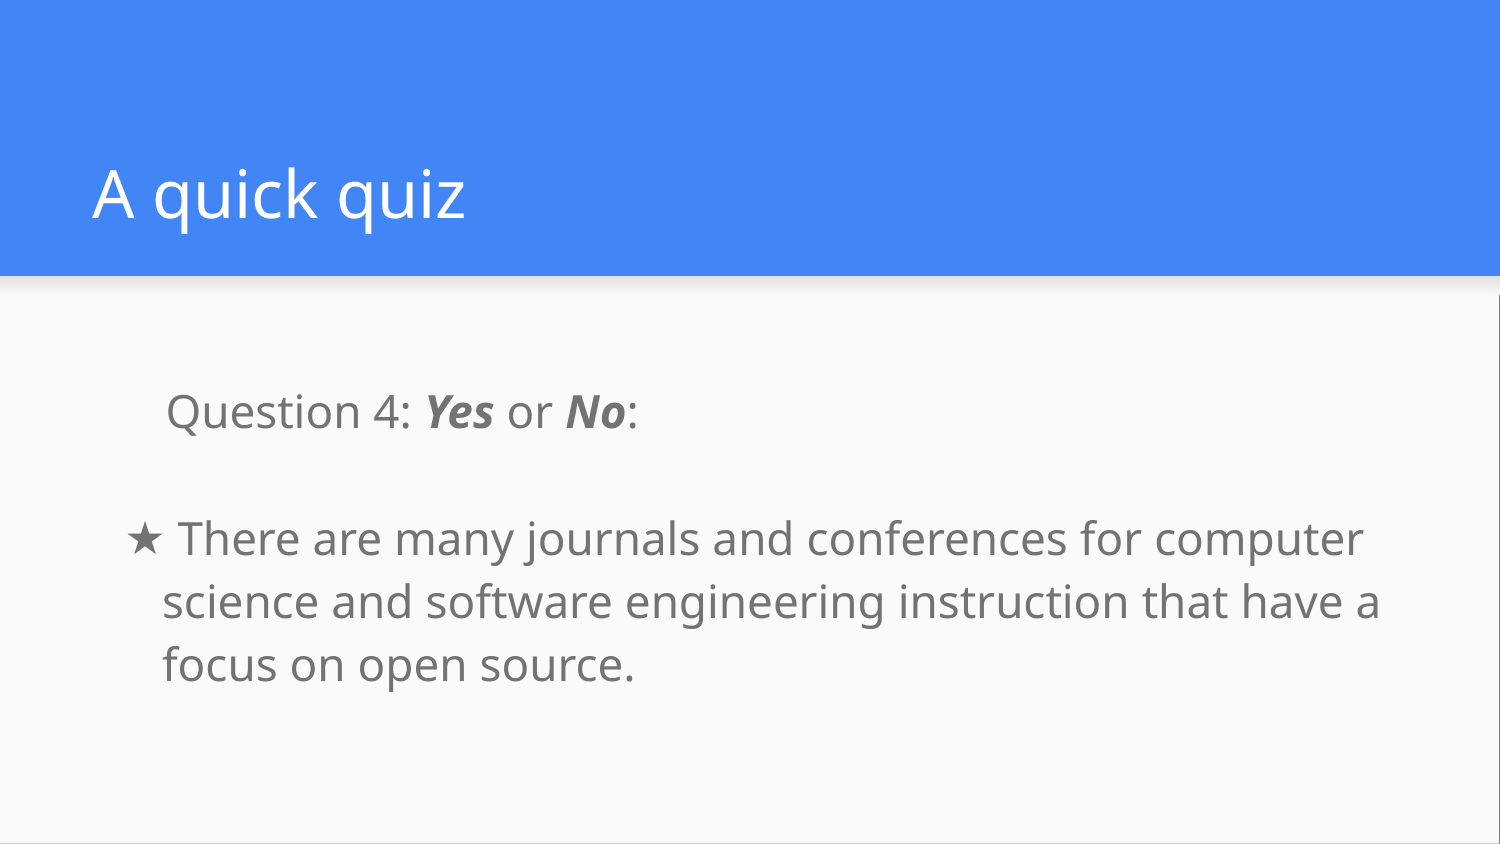

# A quick quiz
Question 4: Yes or No:
 There are many journals and conferences for computer science and software engineering instruction that have a focus on open source.